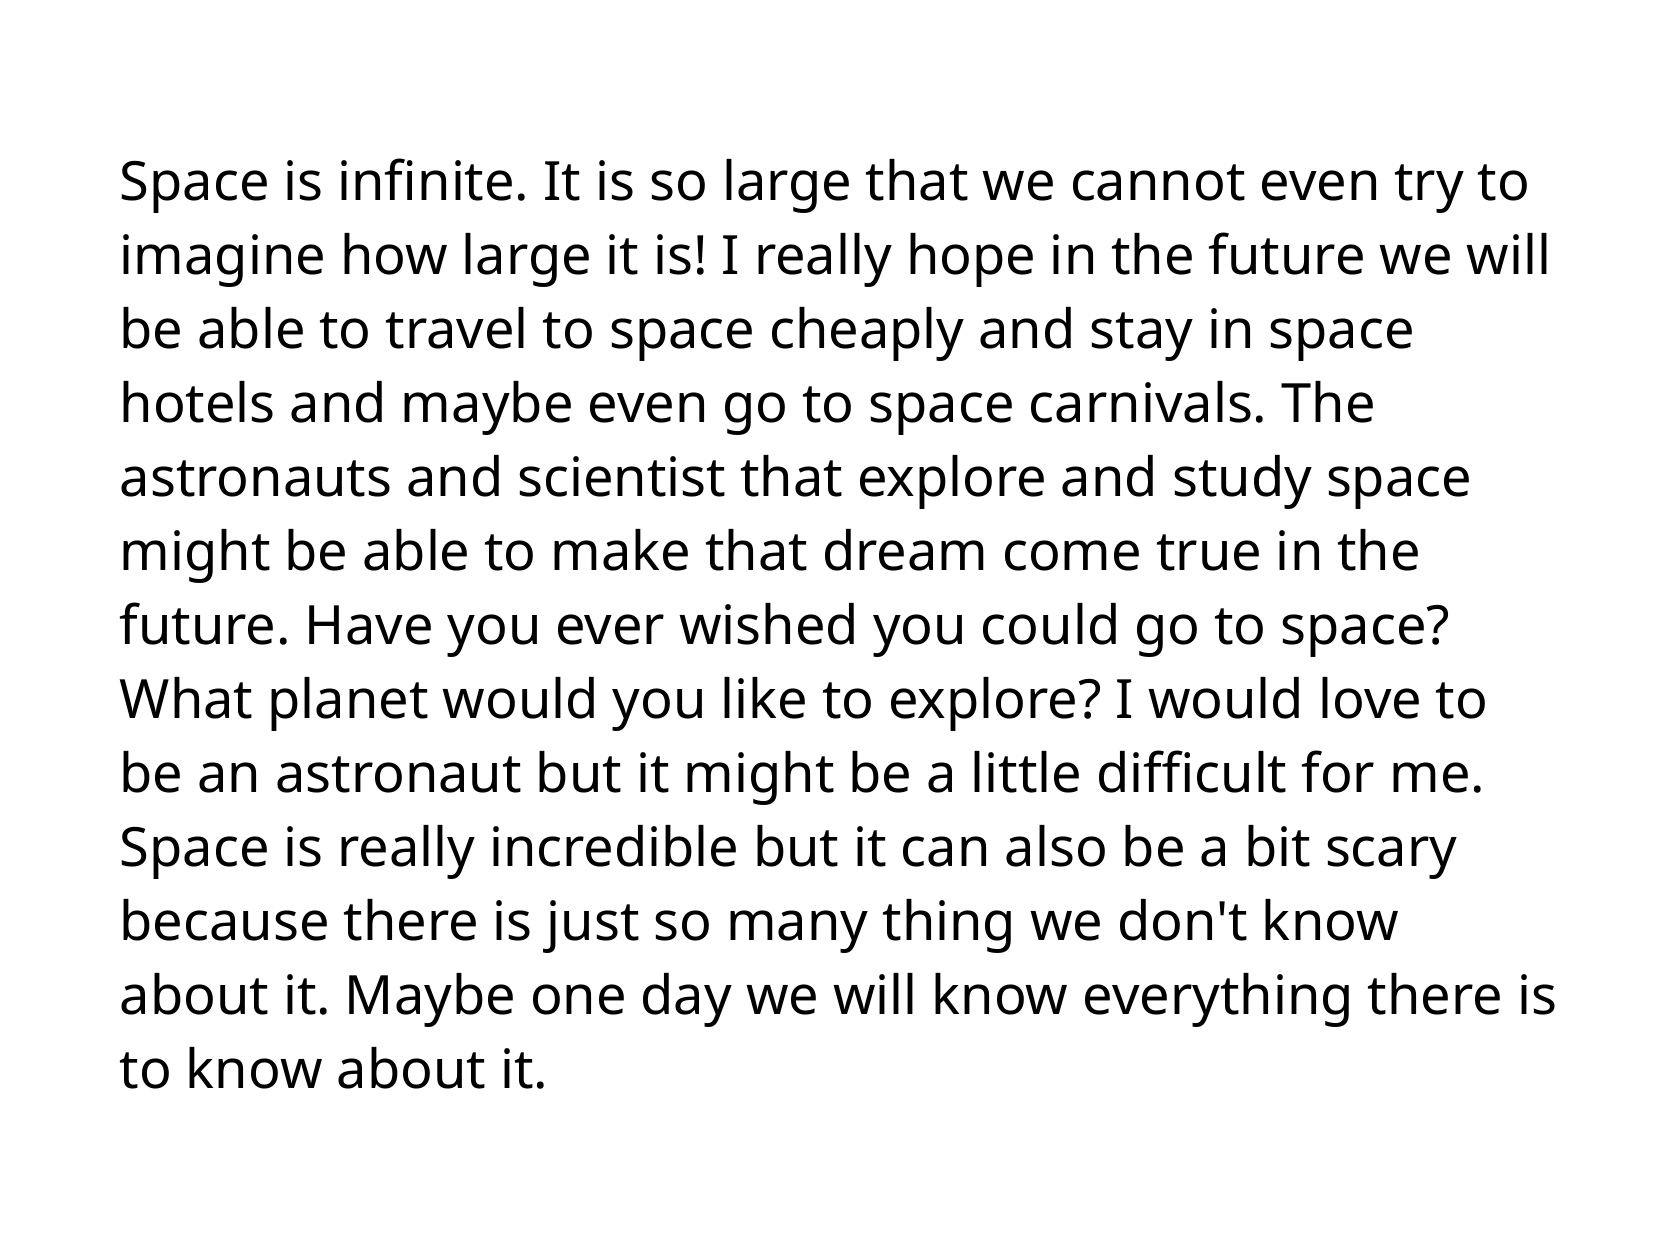

Space is infinite. It is so large that we cannot even try to imagine how large it is! I really hope in the future we will be able to travel to space cheaply and stay in space hotels and maybe even go to space carnivals. The astronauts and scientist that explore and study space might be able to make that dream come true in the future. Have you ever wished you could go to space? What planet would you like to explore? I would love to be an astronaut but it might be a little difficult for me. Space is really incredible but it can also be a bit scary because there is just so many thing we don't know about it. Maybe one day we will know everything there is to know about it.